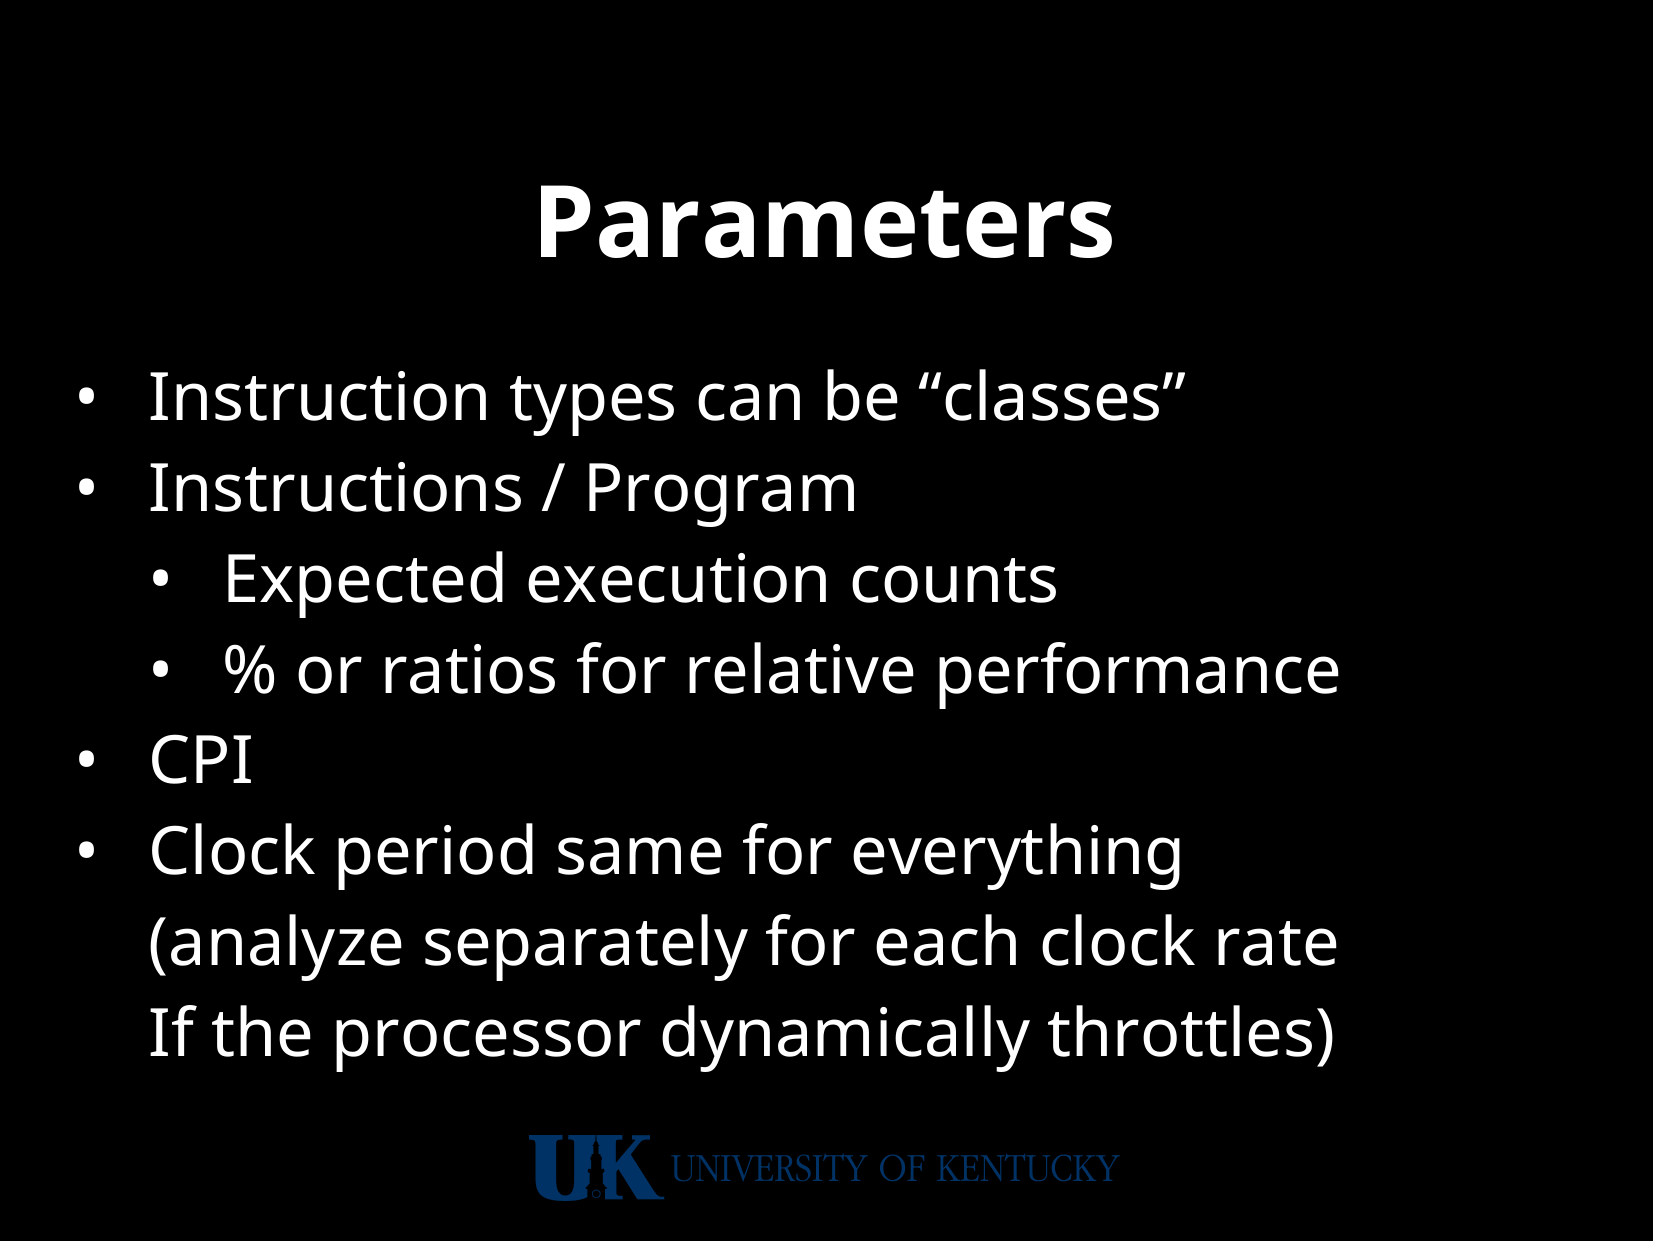

# Parameters
•	Instruction types can be “classes”
•	Instructions / Program
	•	Expected execution counts
	•	% or ratios for relative performance
•	CPI
•	Clock period same for everything
	(analyze separately for each clock rate
	If the processor dynamically throttles)